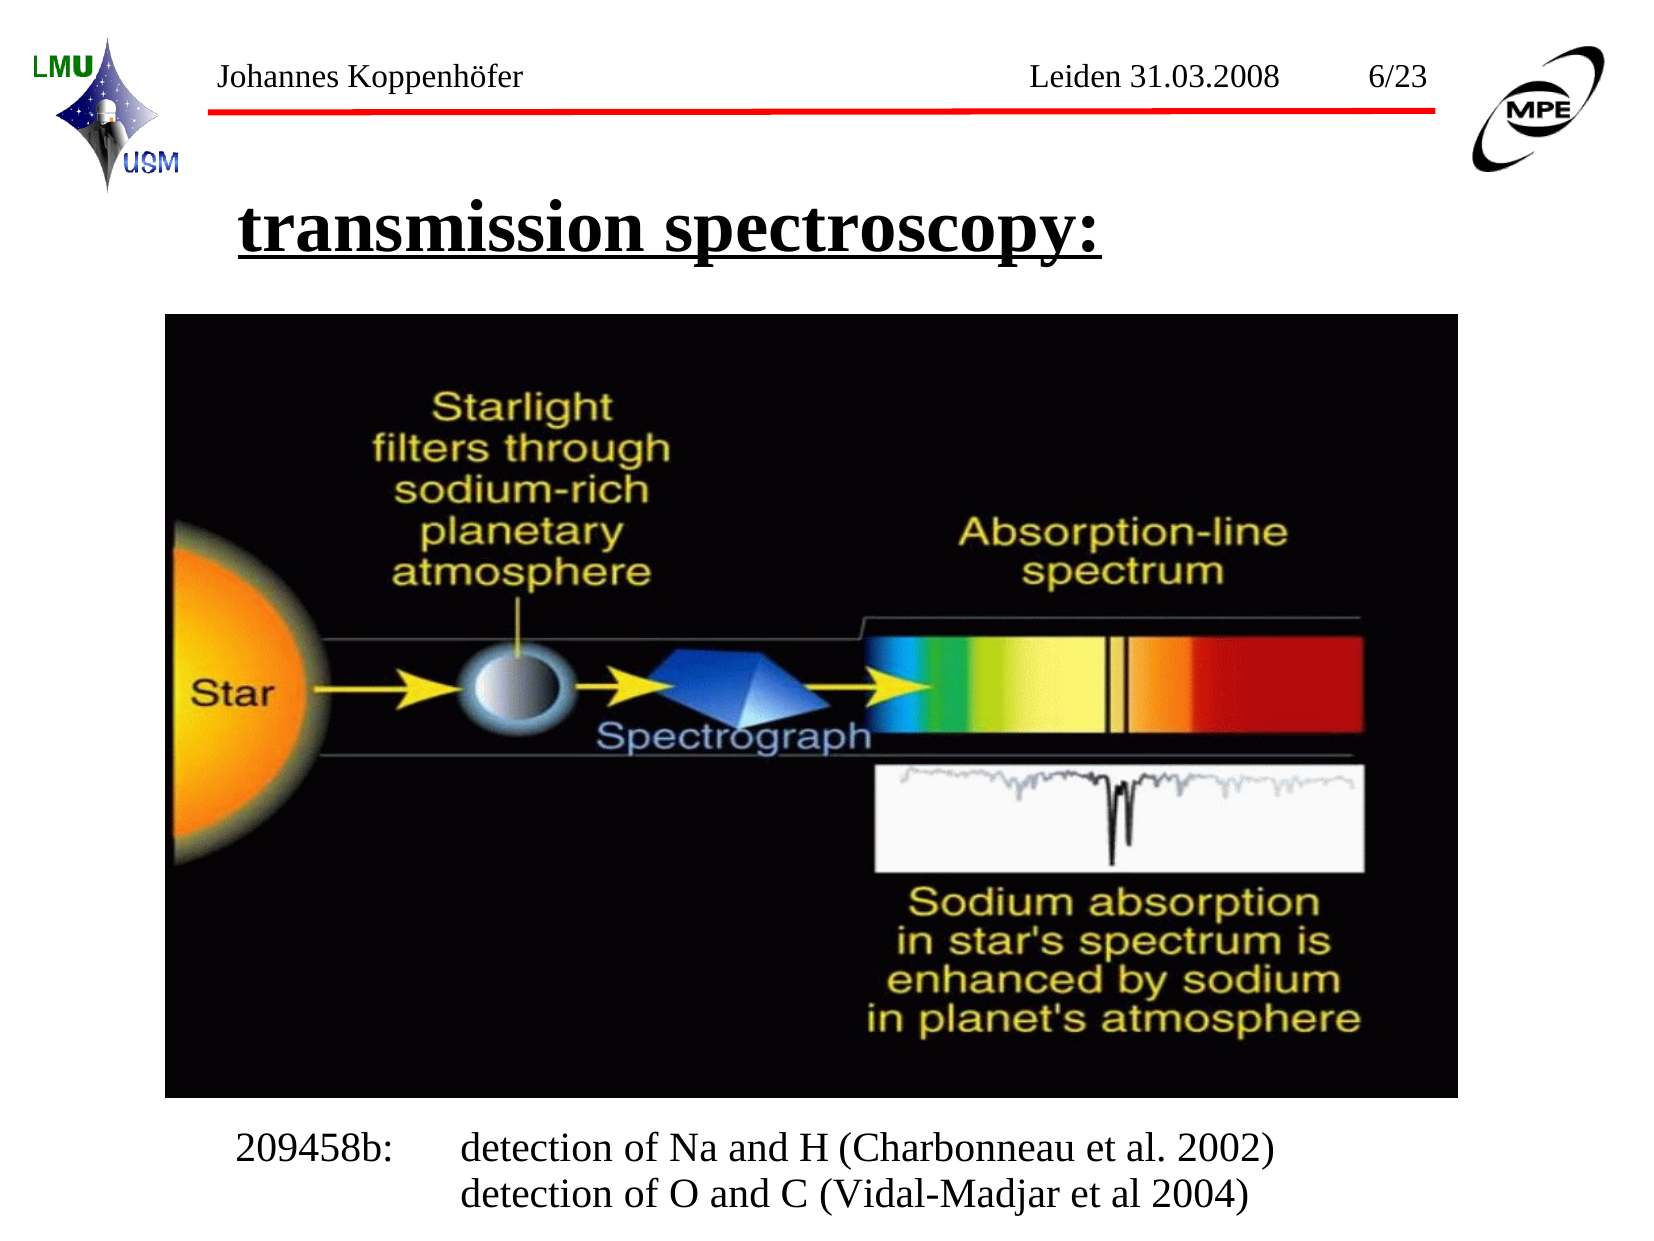

6/23
Johannes Koppenhöfer
Leiden 31.03.2008
transmission spectroscopy:
209458b: 	detection of Na and H (Charbonneau et al. 2002)
		 	detection of O and C (Vidal-Madjar et al 2004)